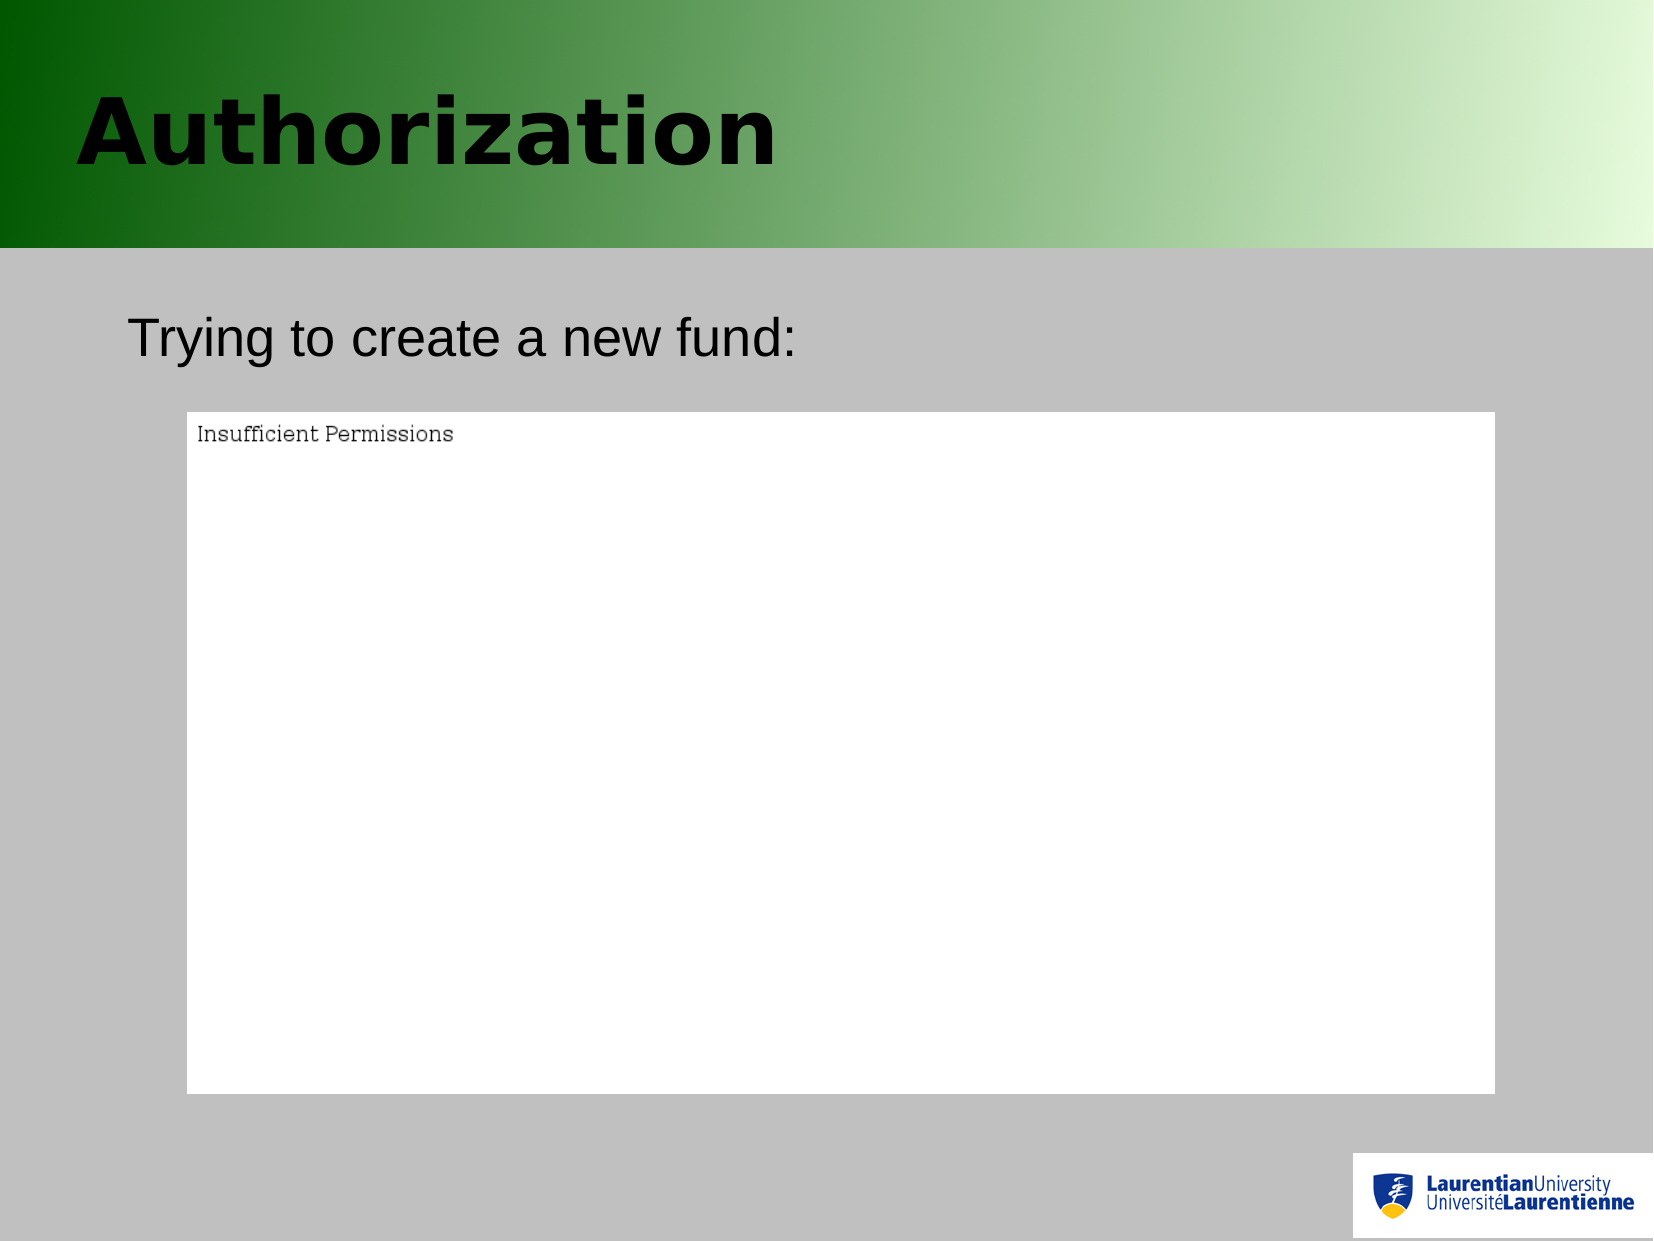

# Authorization
Trying to create a new fund: